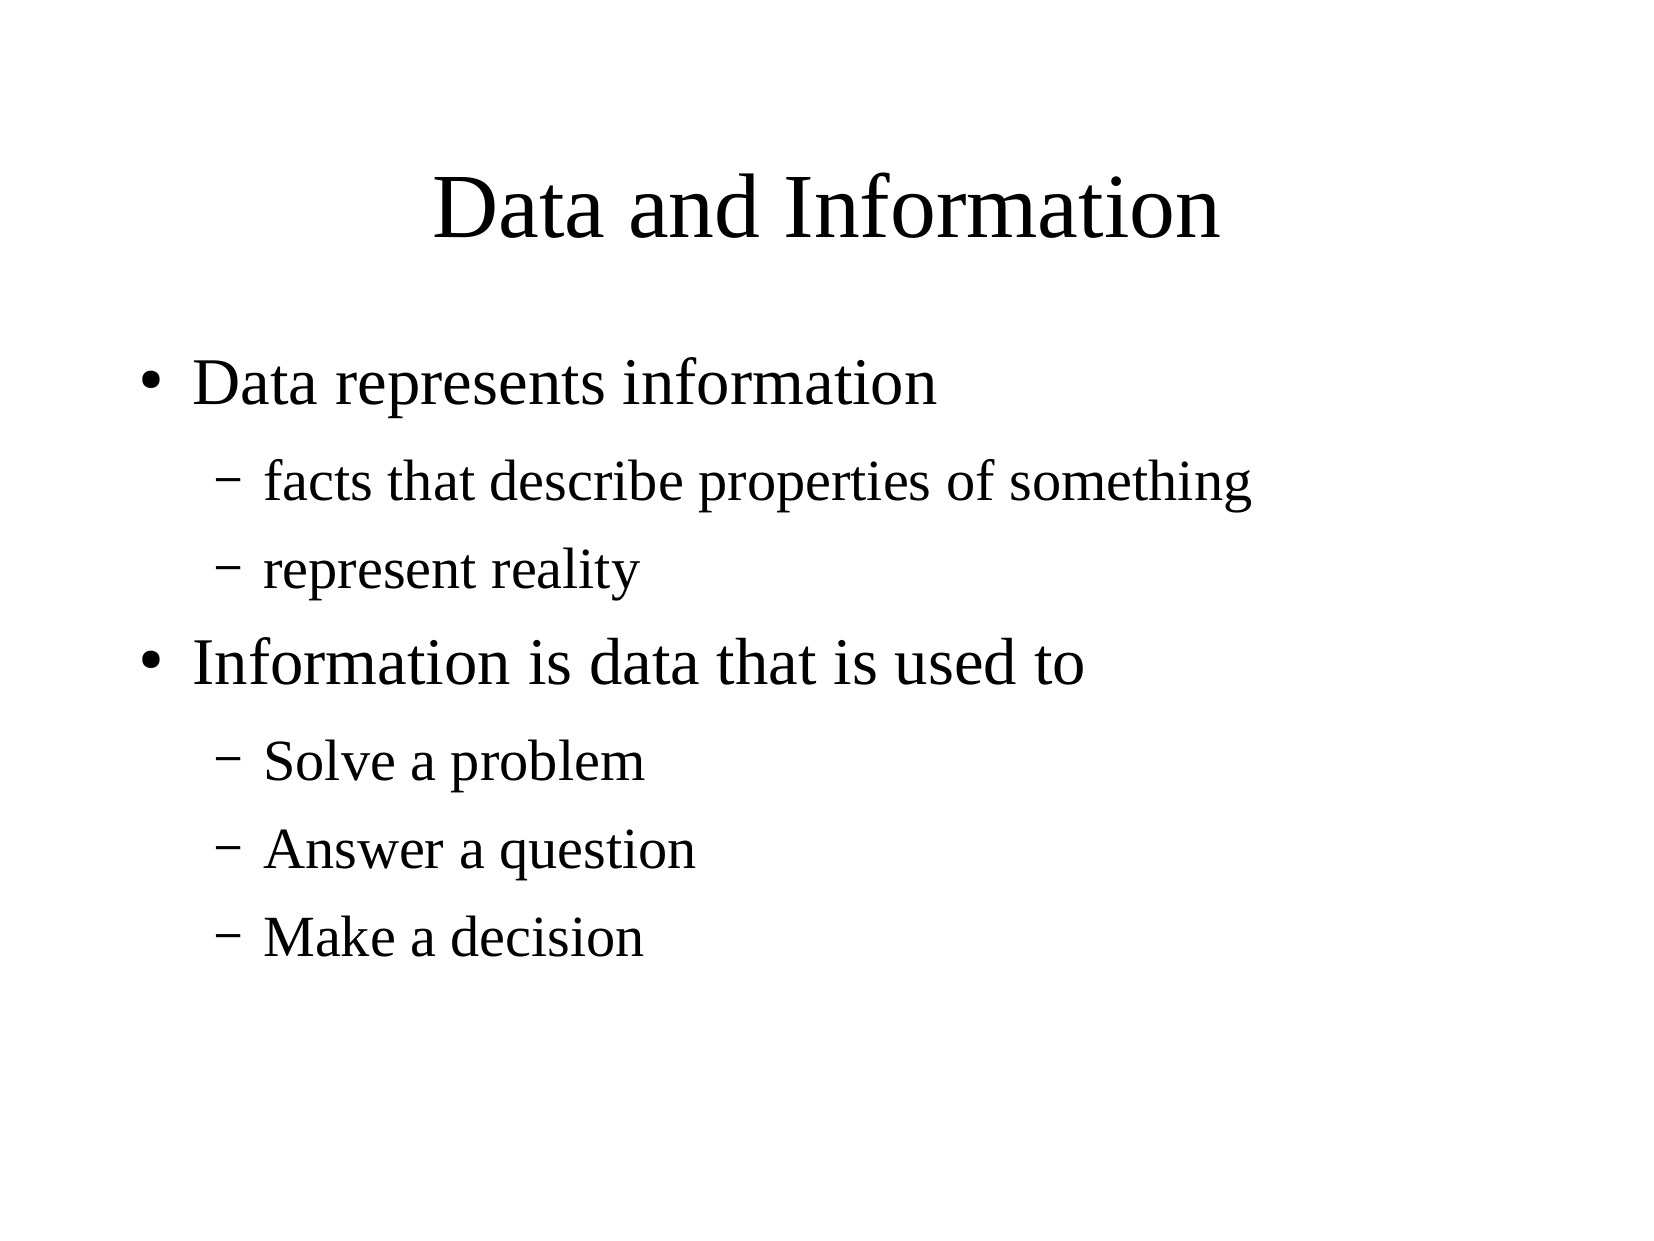

# Data and Information
Data represents information
facts that describe properties of something
represent reality
Information is data that is used to
Solve a problem
Answer a question
Make a decision